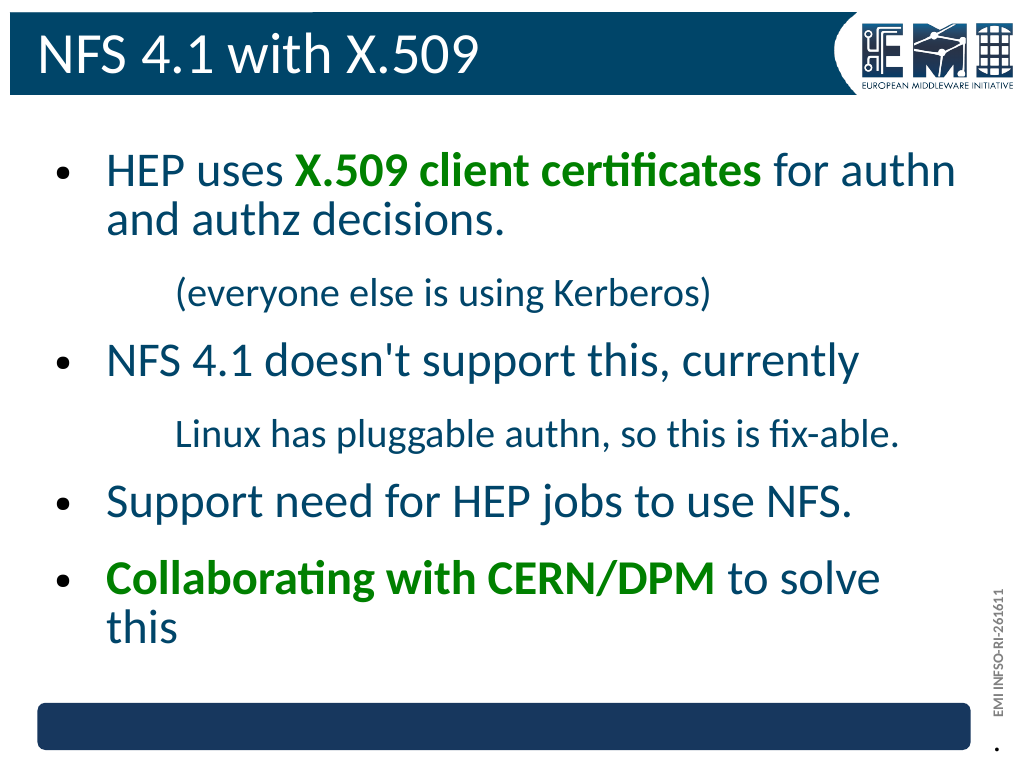

# NFS 4.1 with X.509
HEP uses X.509 client certificates for authn and authz decisions.
(everyone else is using Kerberos)
NFS 4.1 doesn't support this, currently
Linux has pluggable authn, so this is fix-able.
Support need for HEP jobs to use NFS.
Collaborating with CERN/DPM to solve this